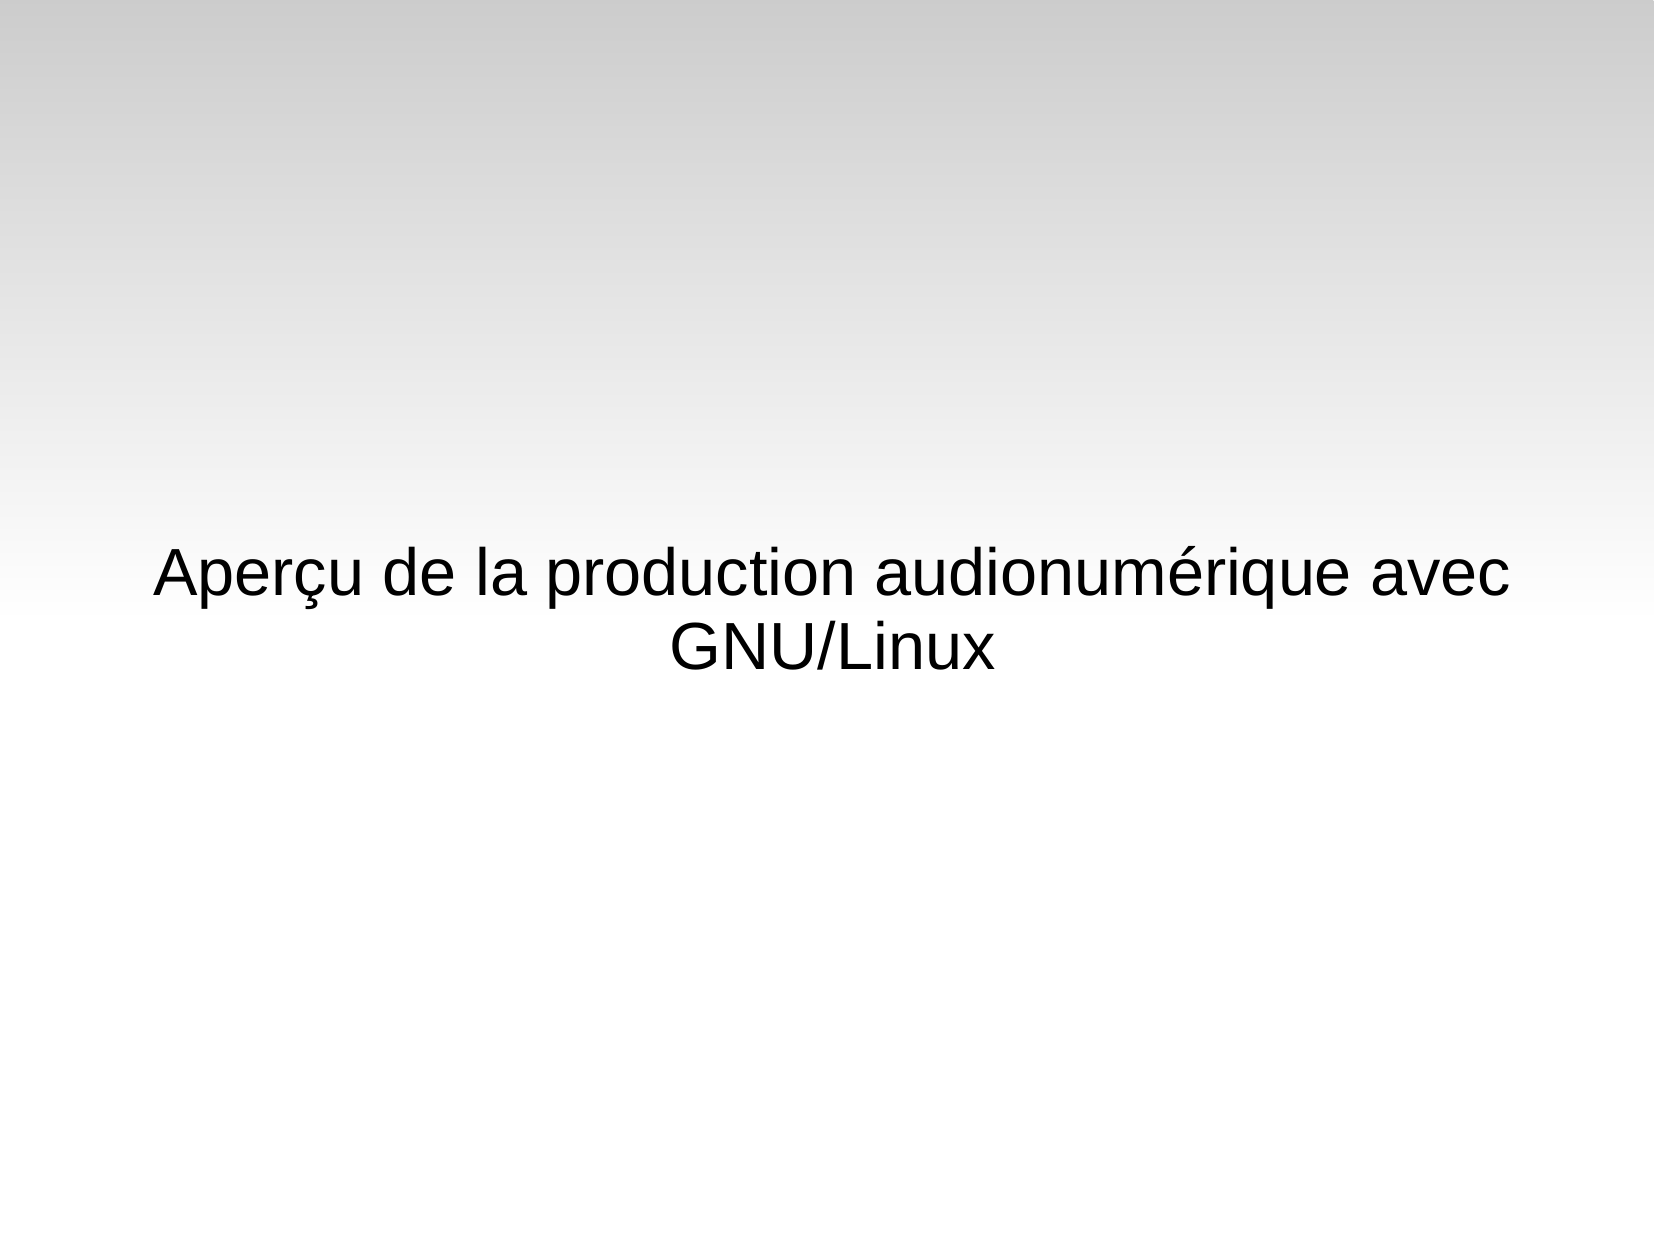

# Aperçu de la production audionumérique avec GNU/Linux